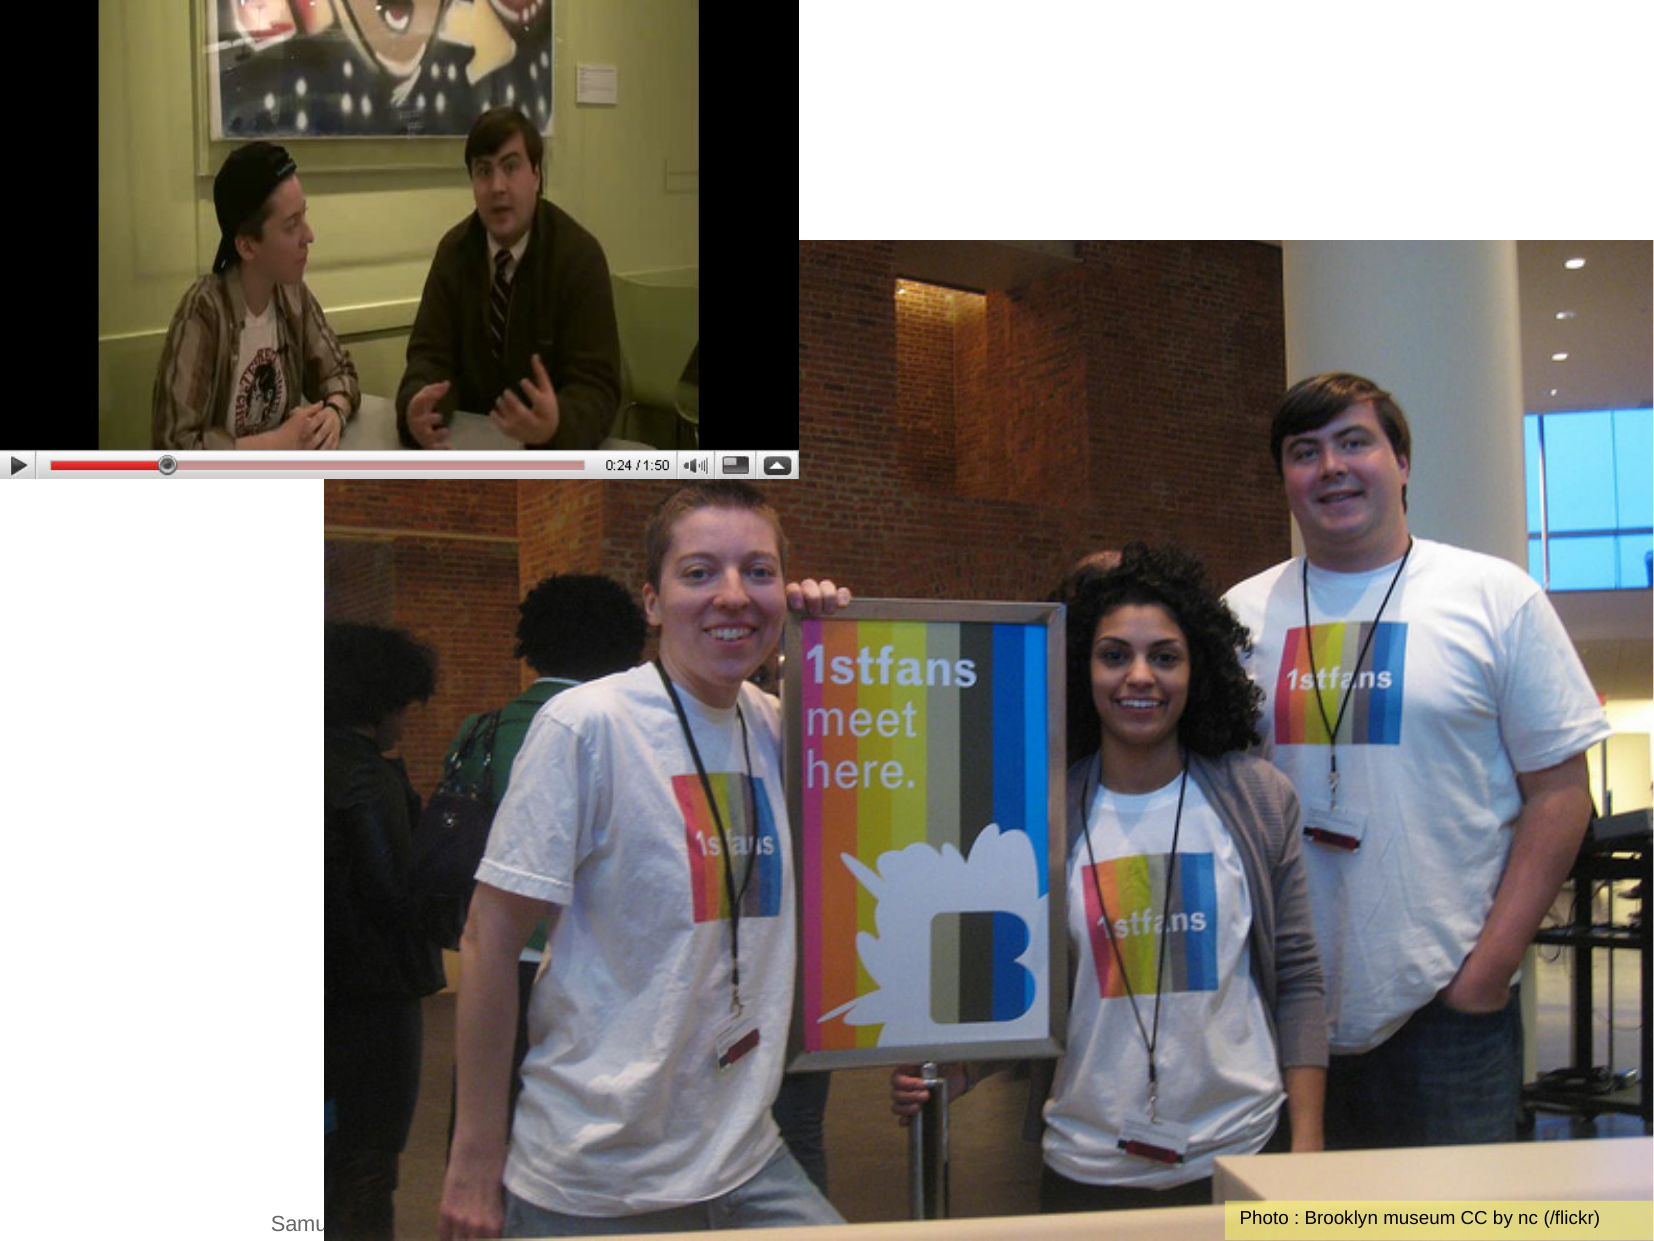

Photo : Brooklyn museum CC by nc (/flickr)